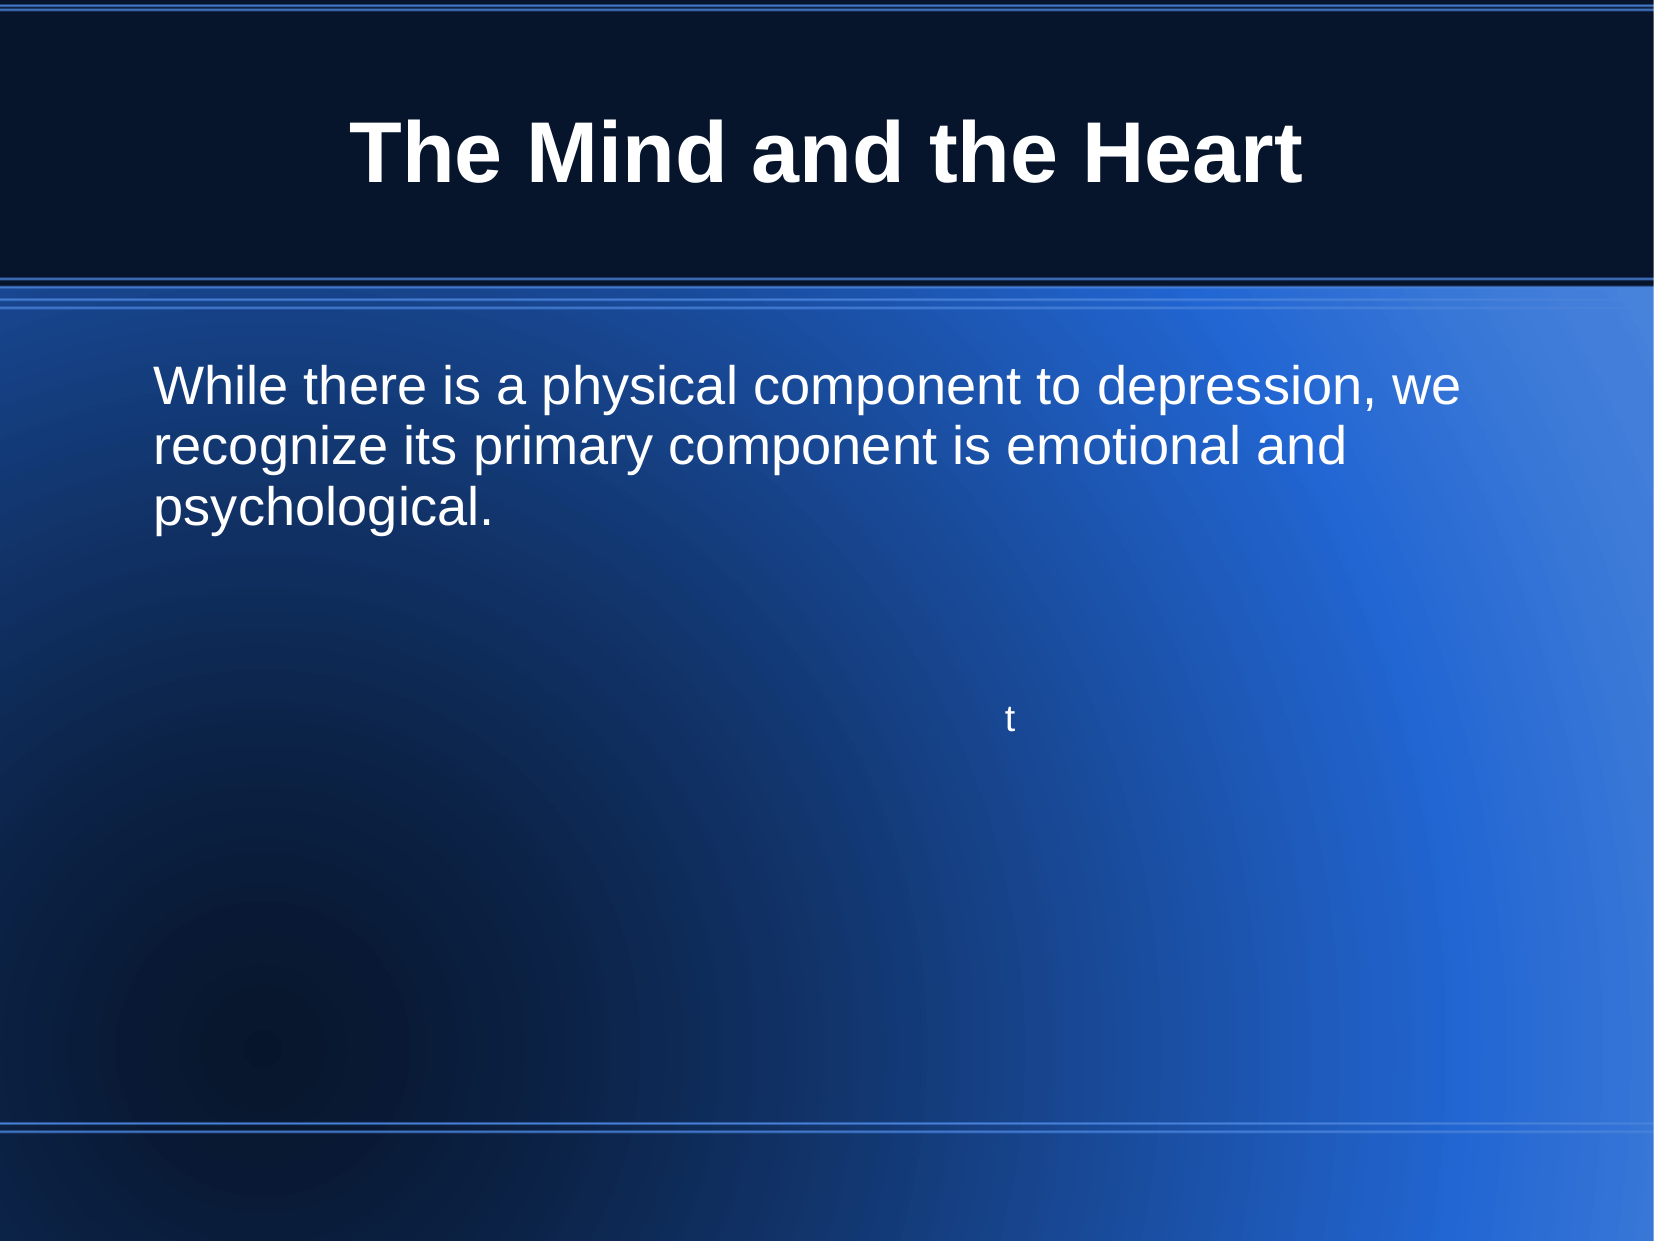

# The Mind and the Heart
While there is a physical component to depression, we recognize its primary component is emotional and psychological.
ou
t